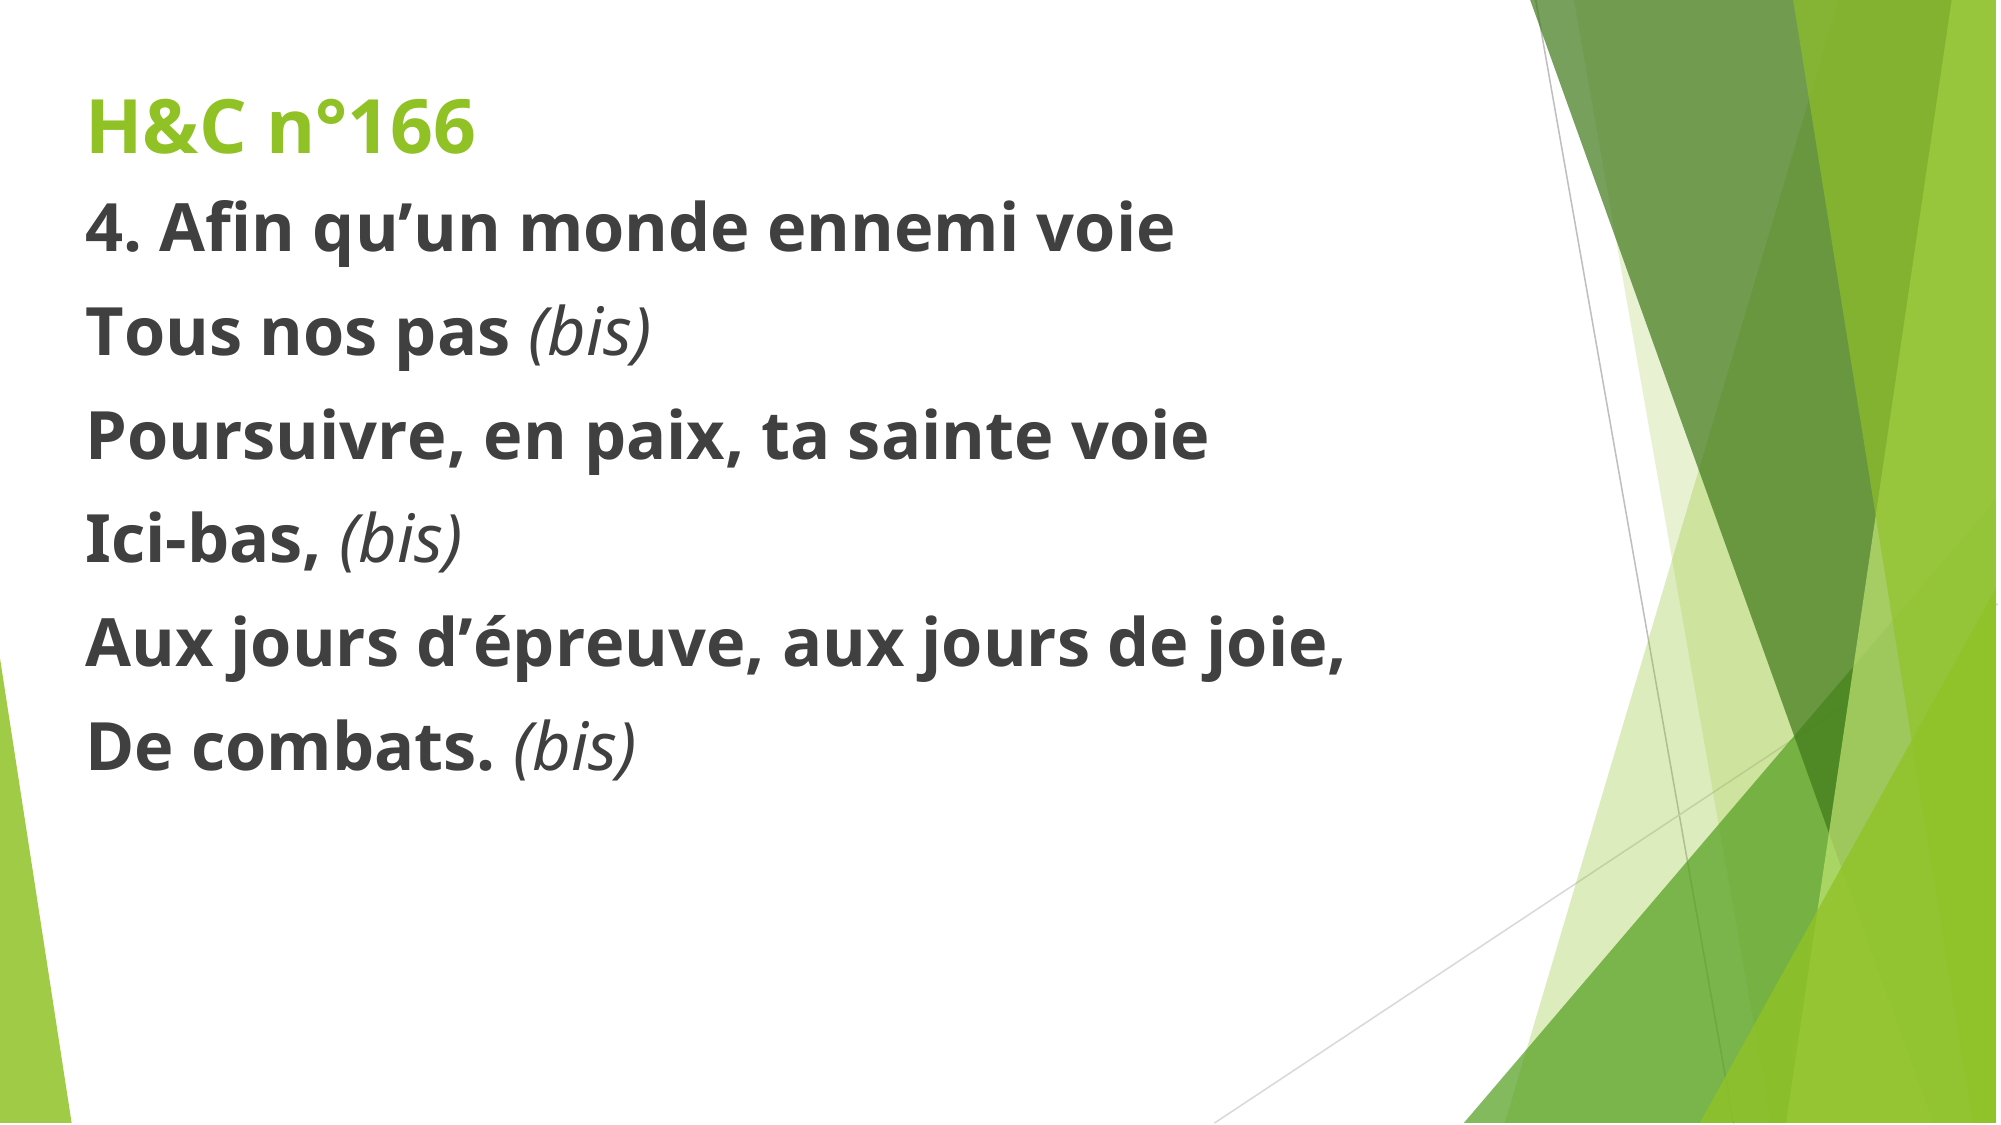

H&C n°166
4. Afin qu’un monde ennemi voie
Tous nos pas (bis)
Poursuivre, en paix, ta sainte voie
Ici-bas, (bis)
Aux jours d’épreuve, aux jours de joie,
De combats. (bis)